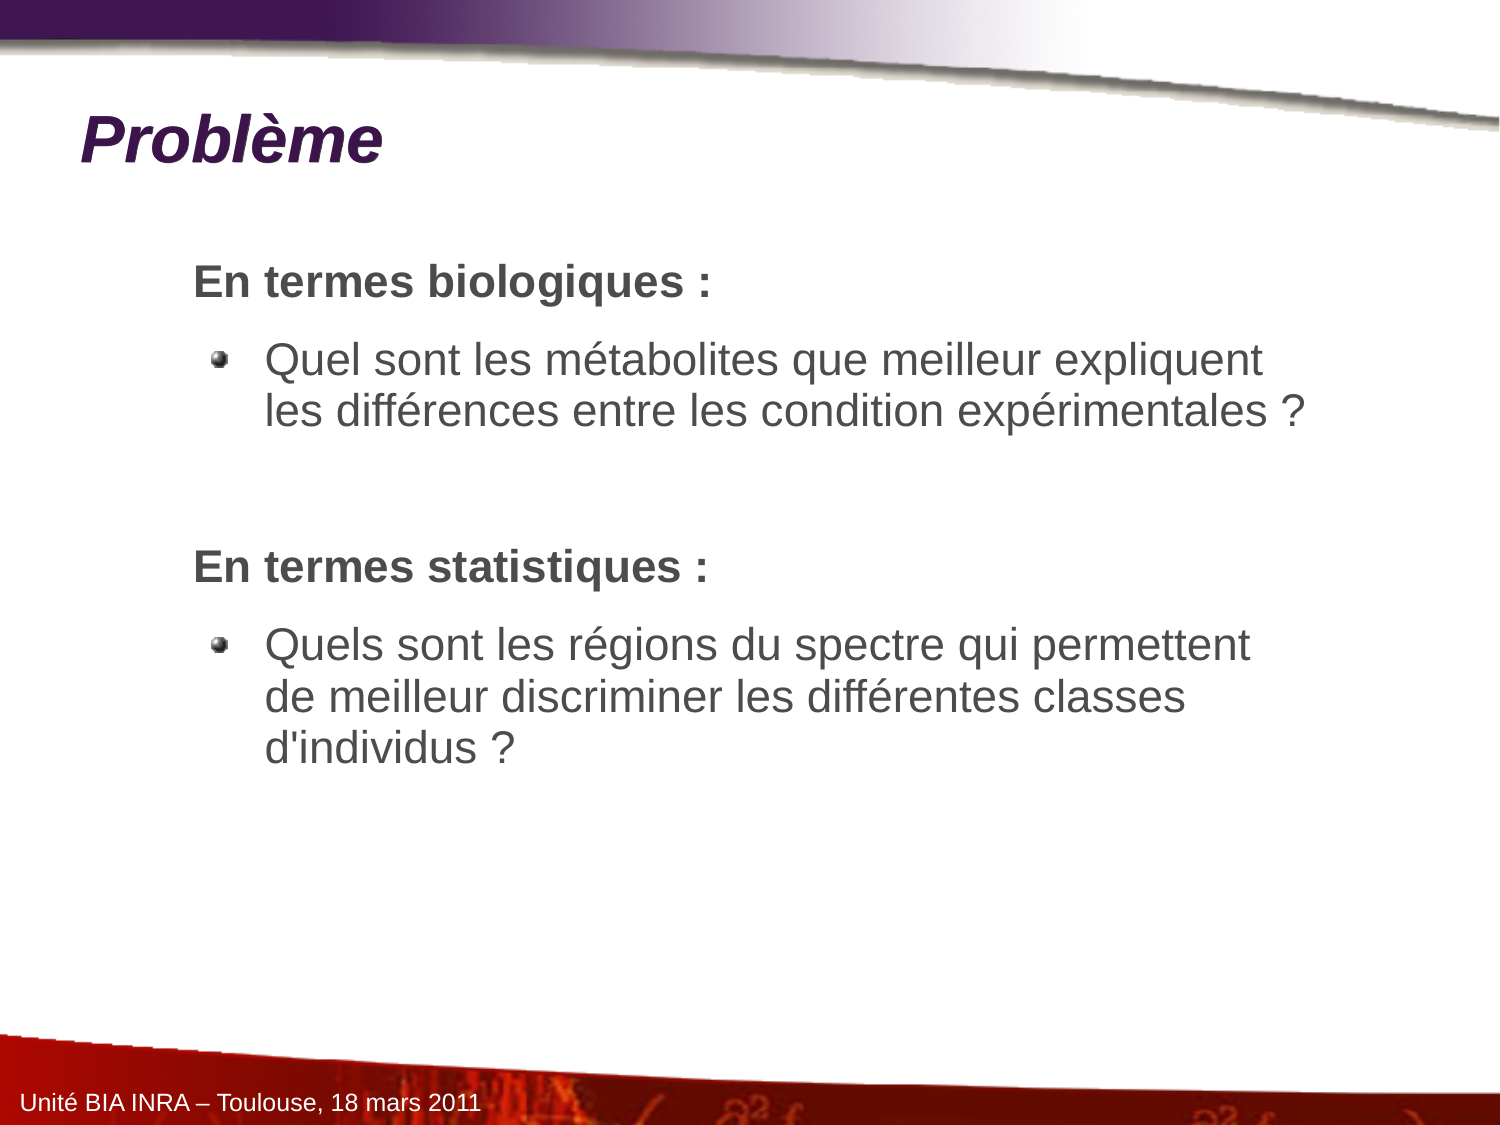

Problème
# En termes biologiques :
Quel sont les métabolites que meilleur expliquent les différences entre les condition expérimentales ?
En termes statistiques :
Quels sont les régions du spectre qui permettent de meilleur discriminer les différentes classes d'individus ?